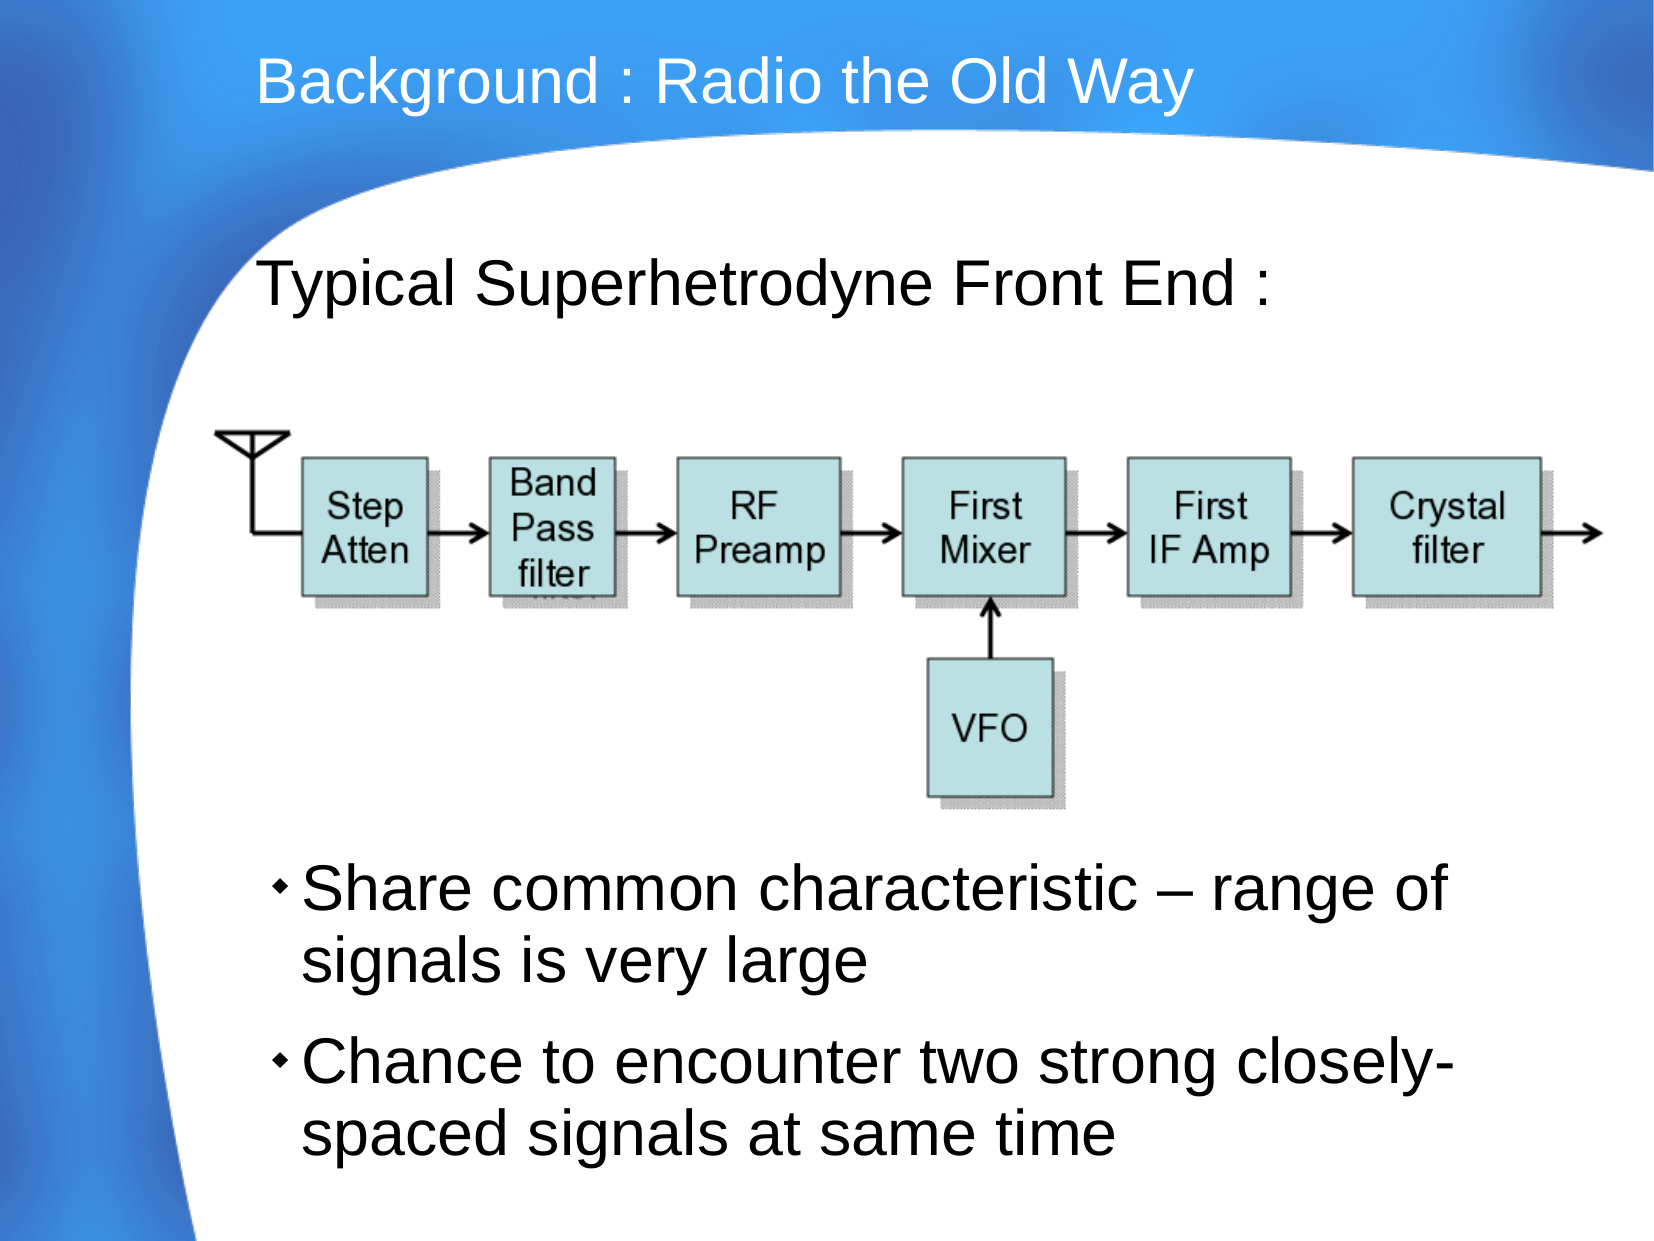

# Background : Radio the Old Way
Typical Superhetrodyne Front End :
Share common characteristic – range of signals is very large
Chance to encounter two strong closely-spaced signals at same time